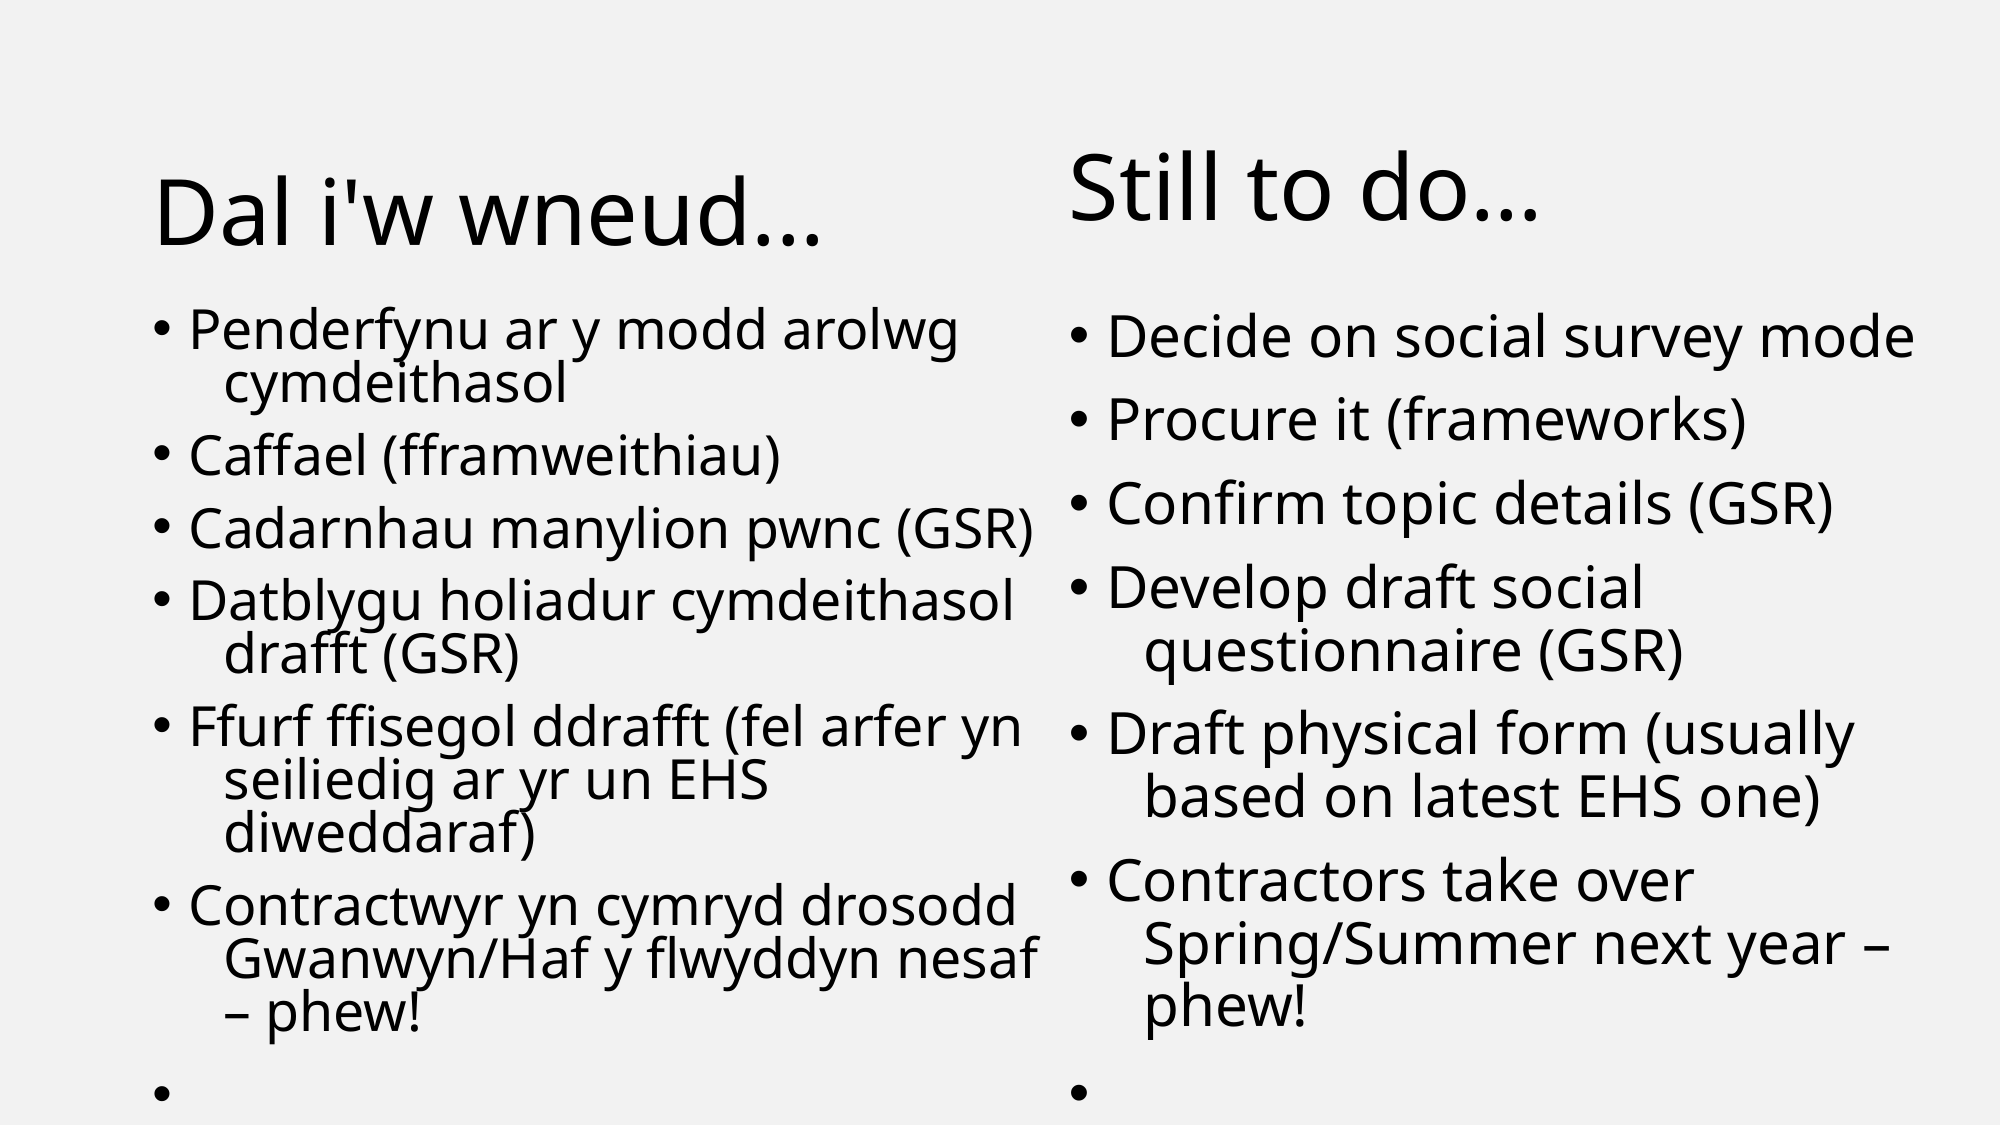

Dal i'w wneud...
Still to do…
# Penderfynu ar y modd arolwg cymdeithasol
Caffael (fframweithiau)
Cadarnhau manylion pwnc (GSR)
Datblygu holiadur cymdeithasol drafft (GSR)
Ffurf ffisegol ddrafft (fel arfer yn seiliedig ar yr un EHS diweddaraf)
Contractwyr yn cymryd drosodd Gwanwyn/Haf y flwyddyn nesaf – phew!
Decide on social survey mode
Procure it (frameworks)
Confirm topic details (GSR)
Develop draft social questionnaire (GSR)
Draft physical form (usually based on latest EHS one)
Contractors take over Spring/Summer next year –phew!